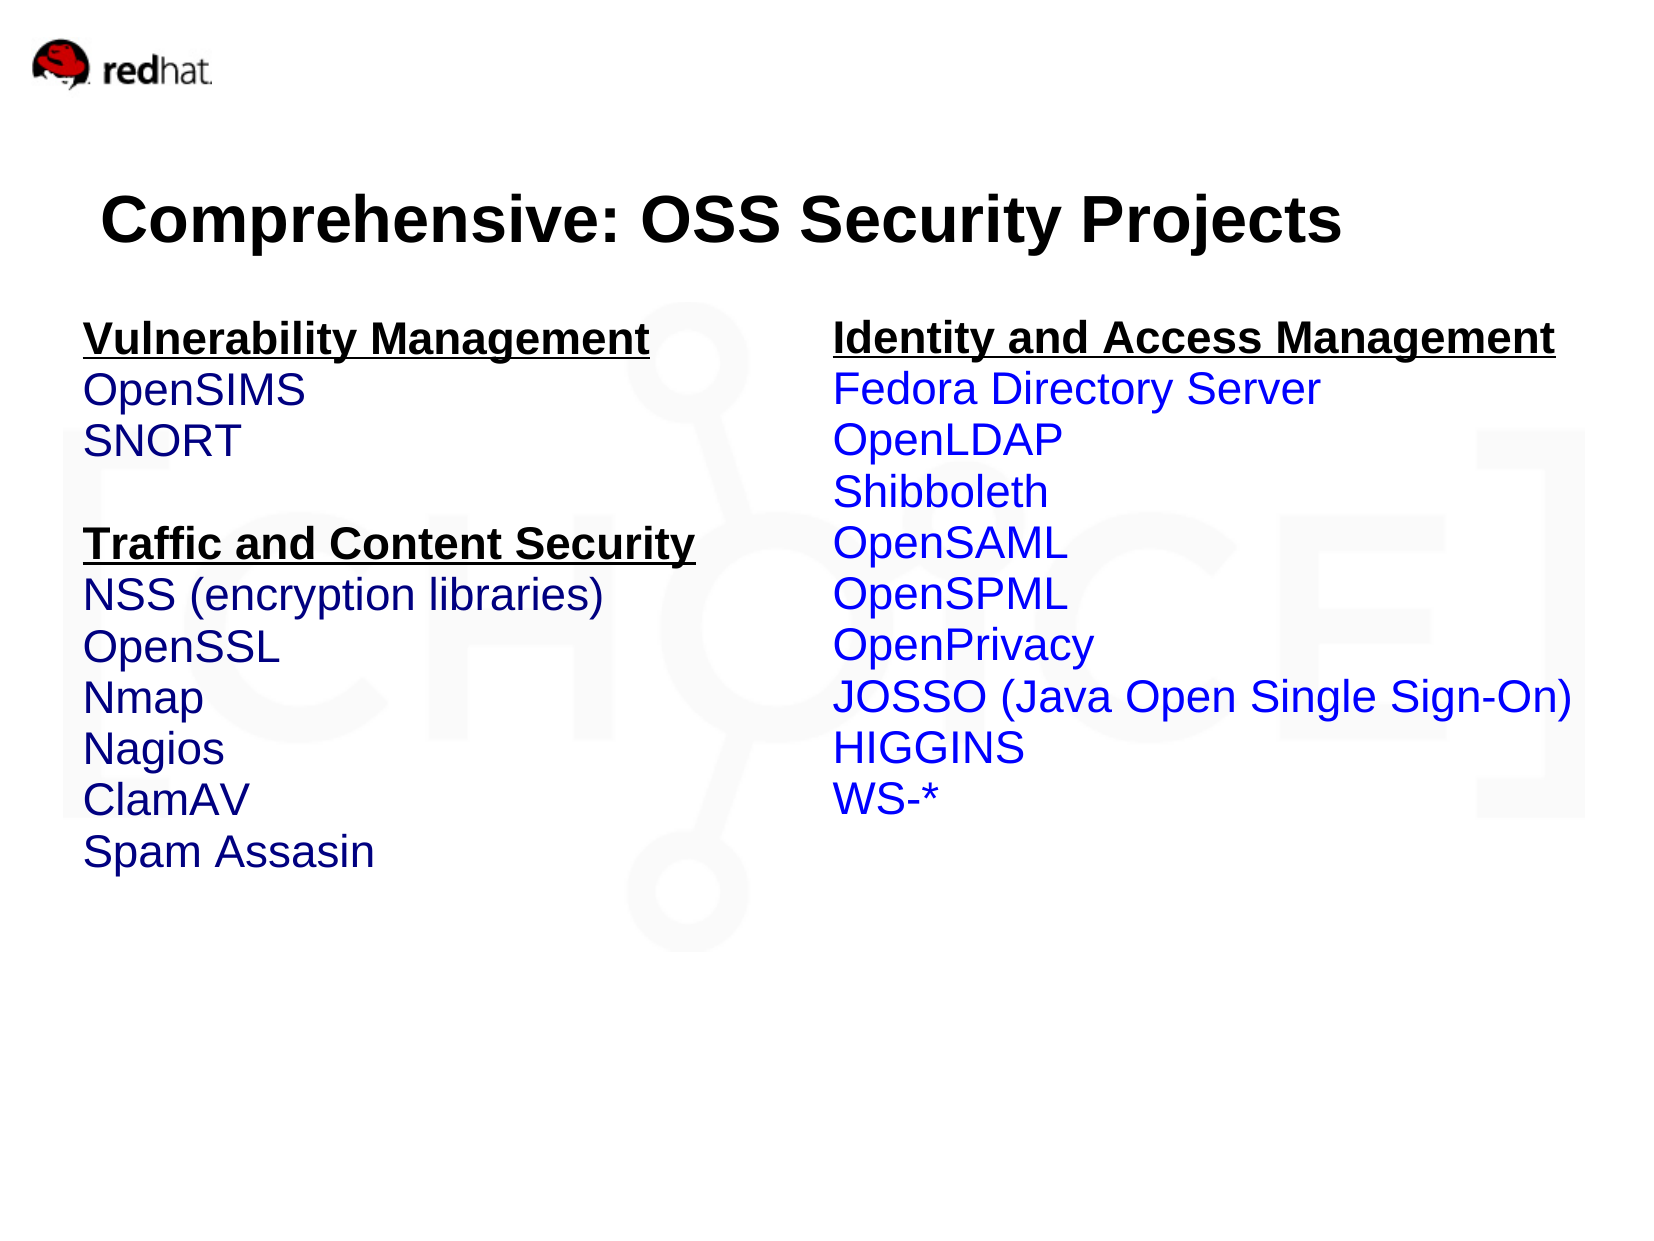

# Comprehensive: OSS Security Projects
Identity and Access Management
Fedora Directory Server
OpenLDAP
Shibboleth
OpenSAML
OpenSPML
OpenPrivacy
JOSSO (Java Open Single Sign-On)
HIGGINS
WS-*
Vulnerability Management
OpenSIMS
SNORT
Traffic and Content Security
NSS (encryption libraries)
OpenSSL
Nmap
Nagios
ClamAV
Spam Assasin